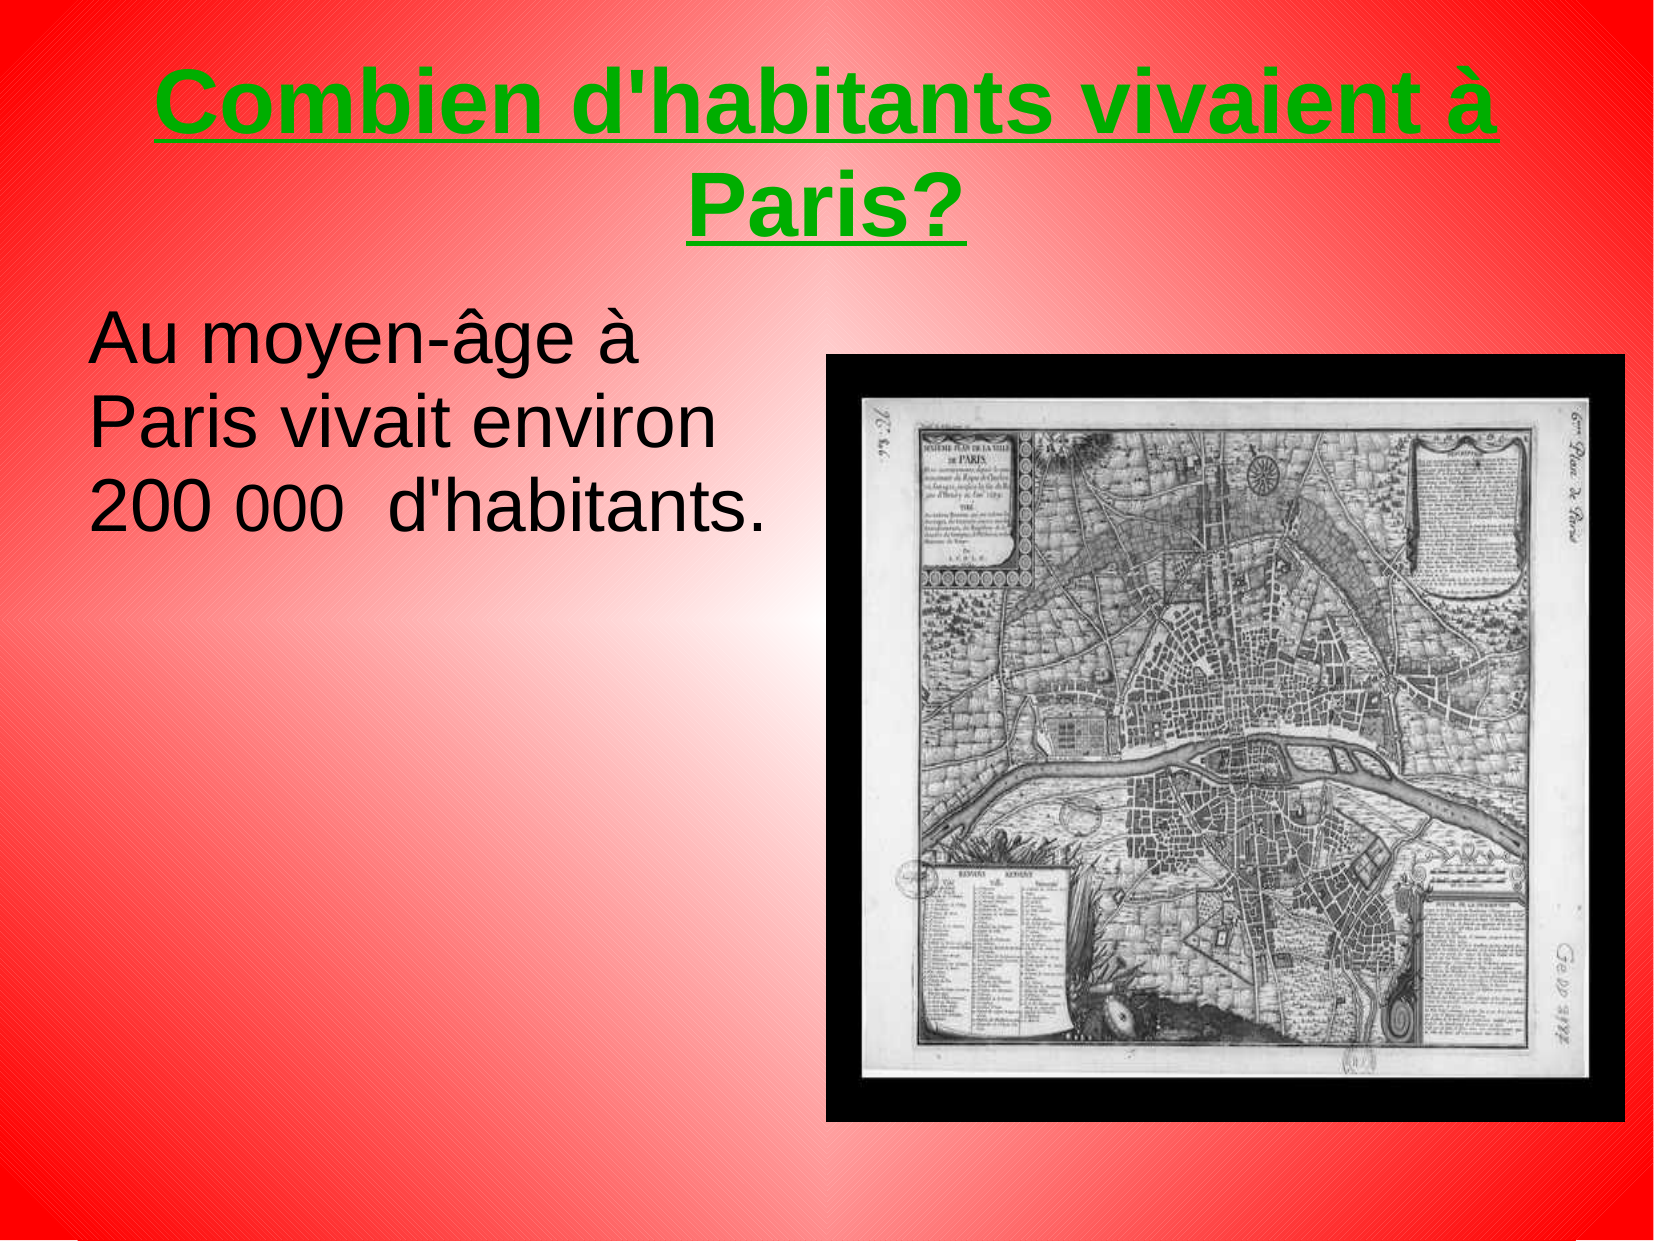

# Combien d'habitants vivaient à Paris?
Au moyen-âge à Paris vivait environ 200 000 d'habitants.